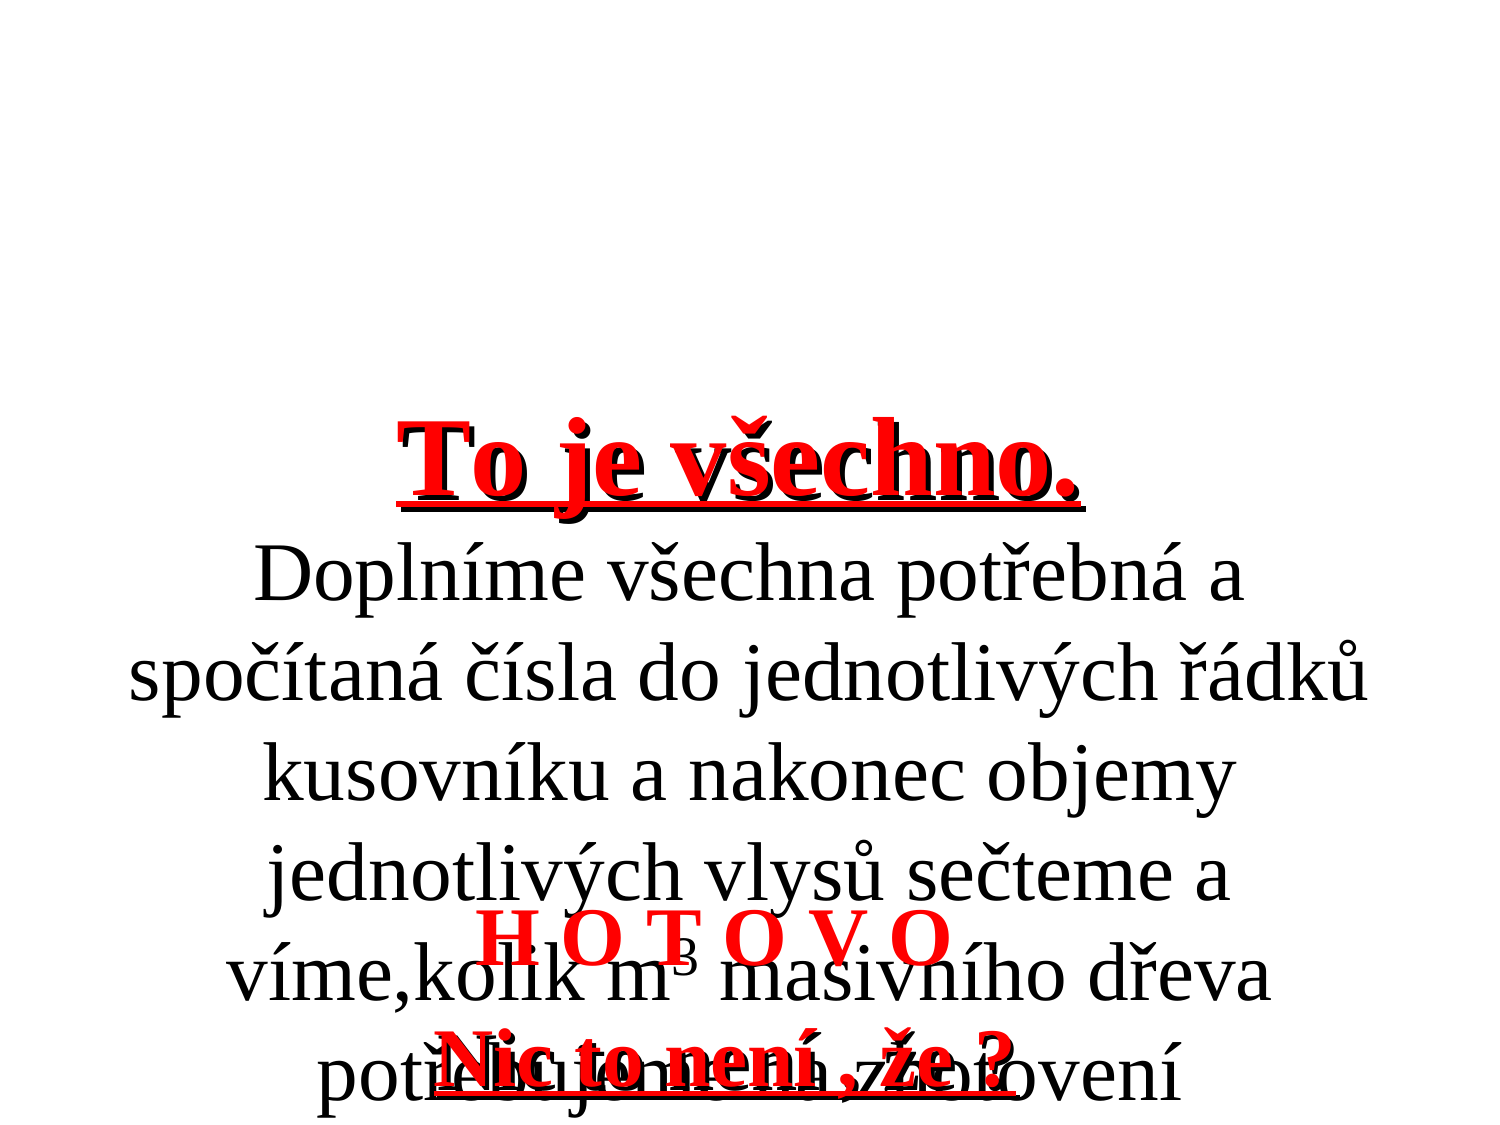

# To je všechno. Doplníme všechna potřebná a spočítaná čísla do jednotlivých řádků kusovníku a nakonec objemy jednotlivých vlysů sečteme a víme,kolik m3 masivního dřeva potřebujeme na zhotovení zdvojeného dvoukřídlového okna.
H O T O V O
Nic to není , že ?